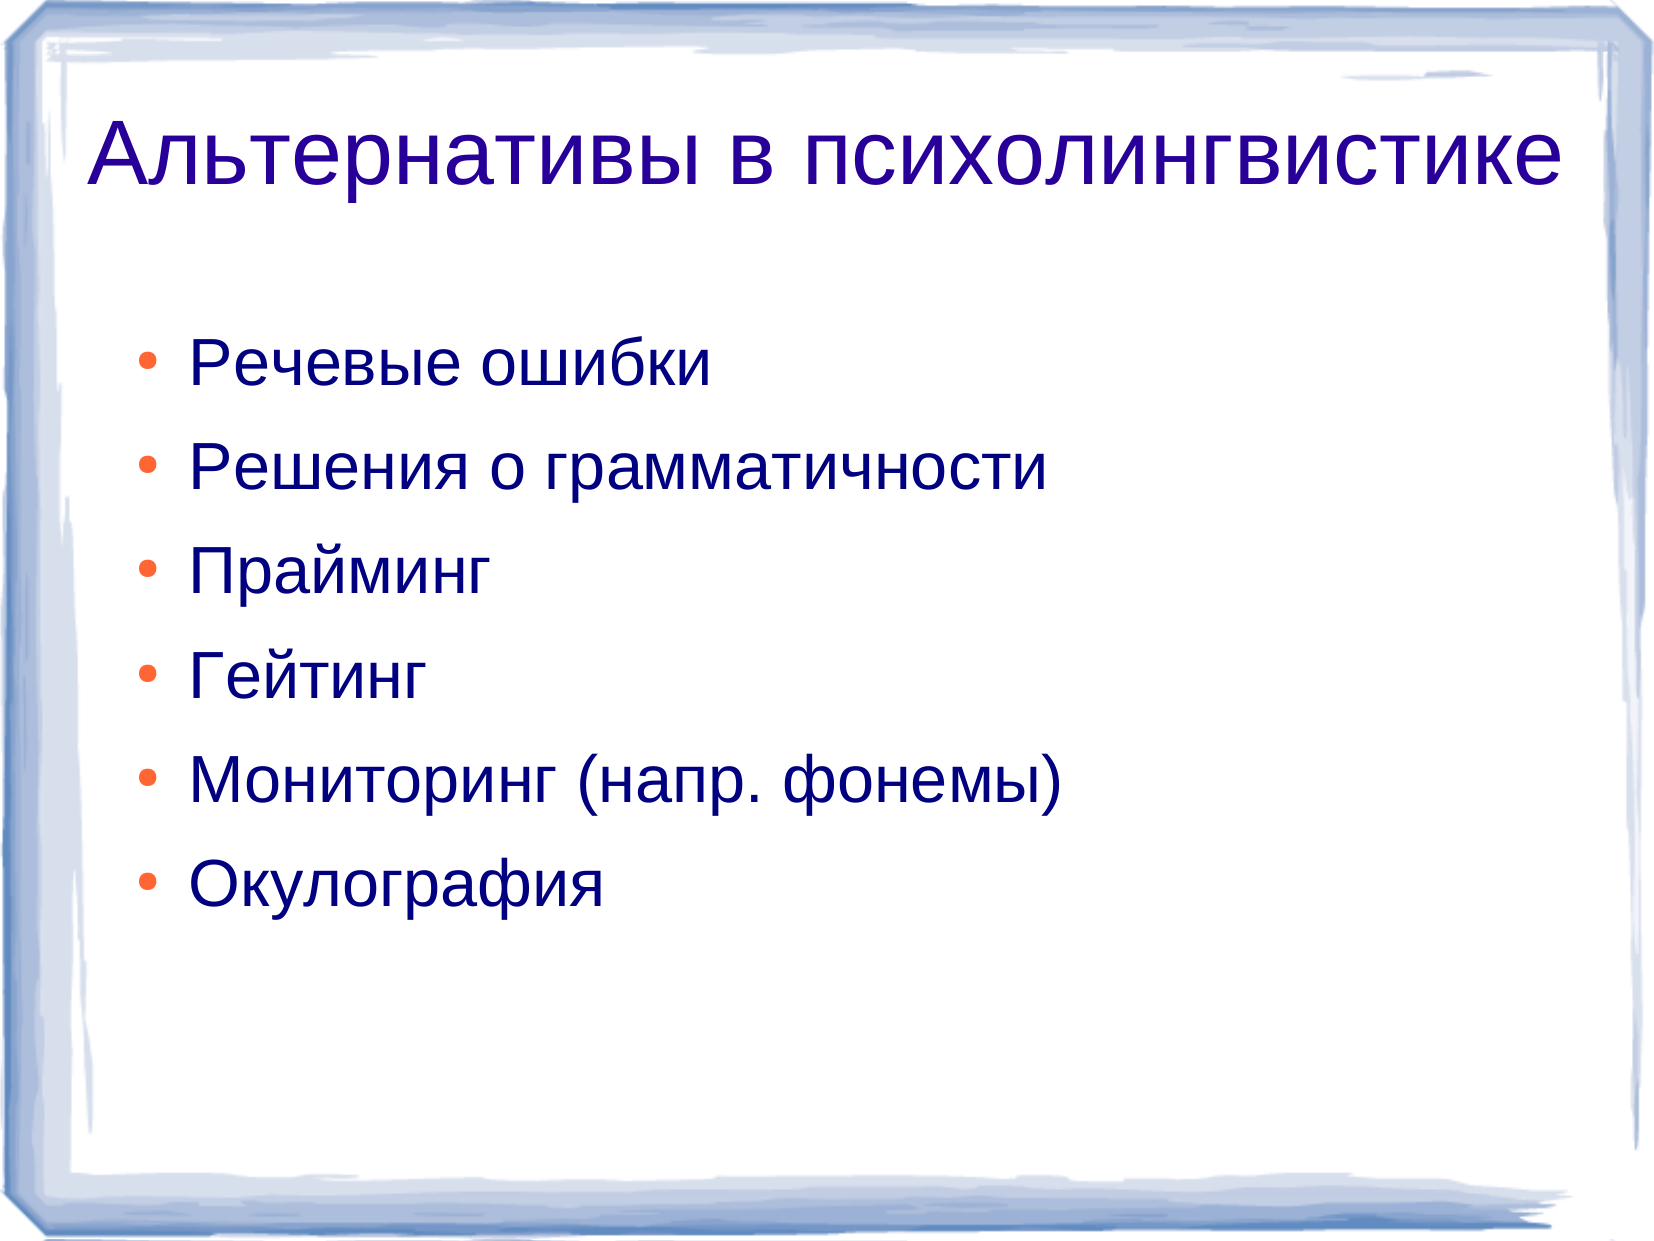

# Альтернативы в психолингвистике
Речевые ошибки
Решения о грамматичности
Прайминг
Гейтинг
Мониторинг (напр. фонемы)
Окулография